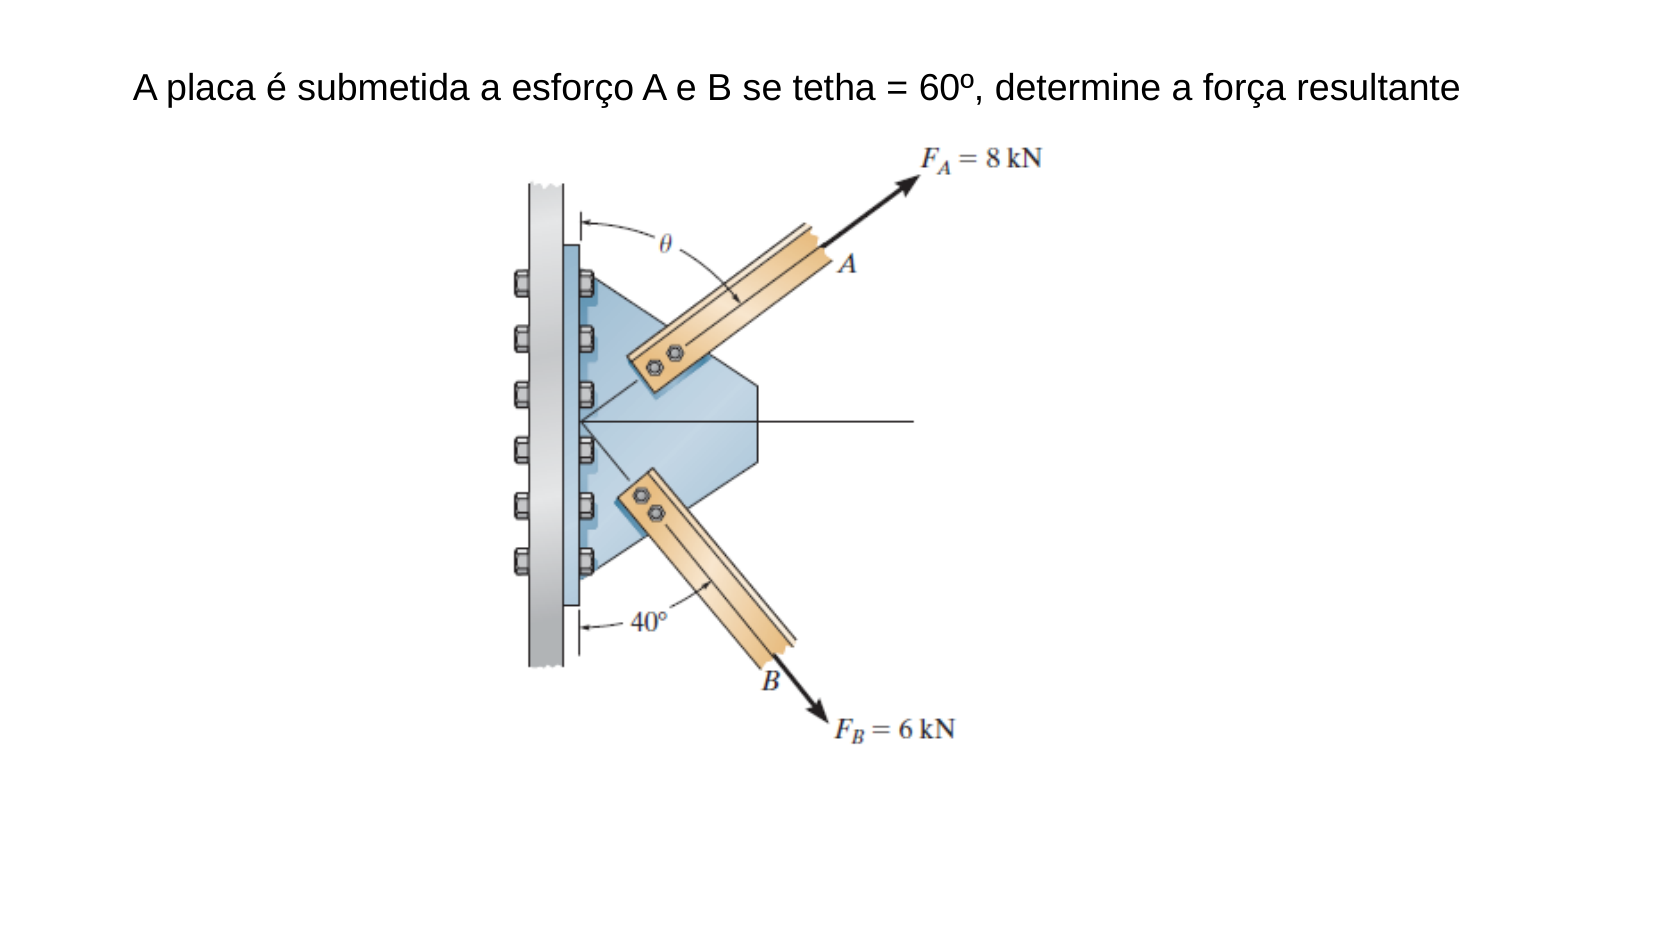

A placa é submetida a esforço A e B se tetha = 60º, determine a força resultante